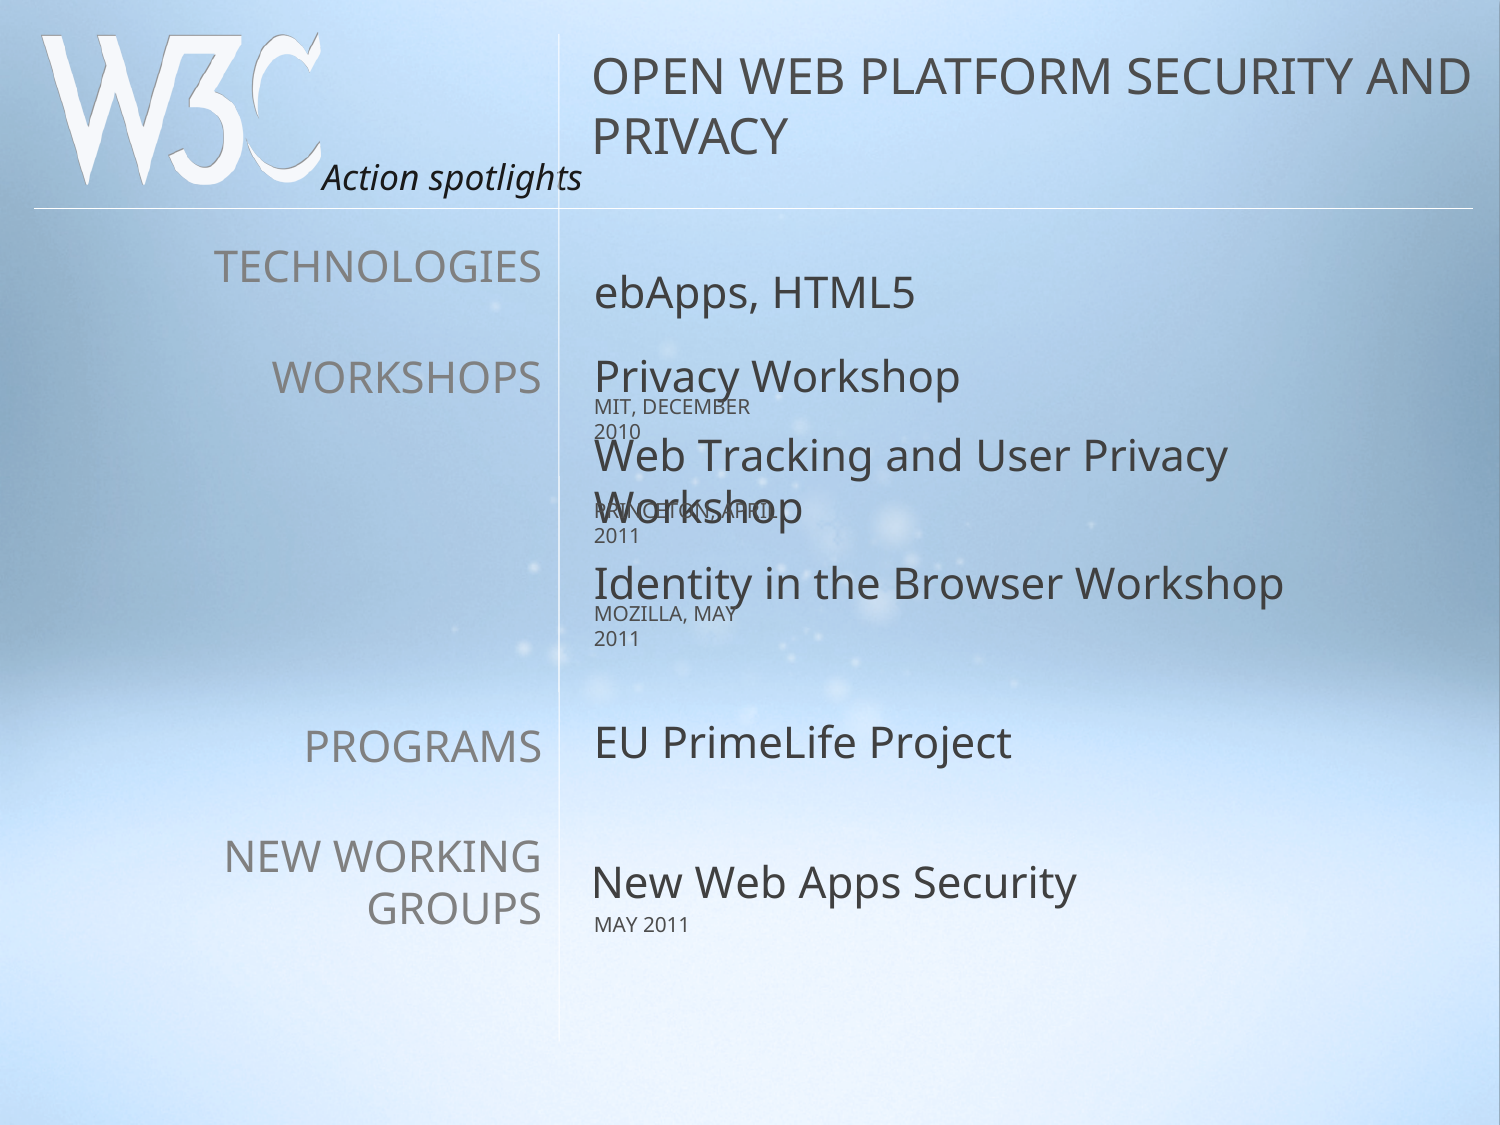

# OPEN WEB PLATFORM SECURITY AND PRIVACY
Action spotlights
TECHNOLOGIES
WebApps, HTML5
WORKSHOPS
Privacy Workshop
MIT, DECEMBER 2010
Web Tracking and User Privacy Workshop
PRINCETON, APRIL 2011
Identity in the Browser Workshop
MOZILLA, MAY 2011
PROGRAMS
EU PrimeLife Project
NEW WORKING GROUPS
New Web Apps Security
MAY 2011